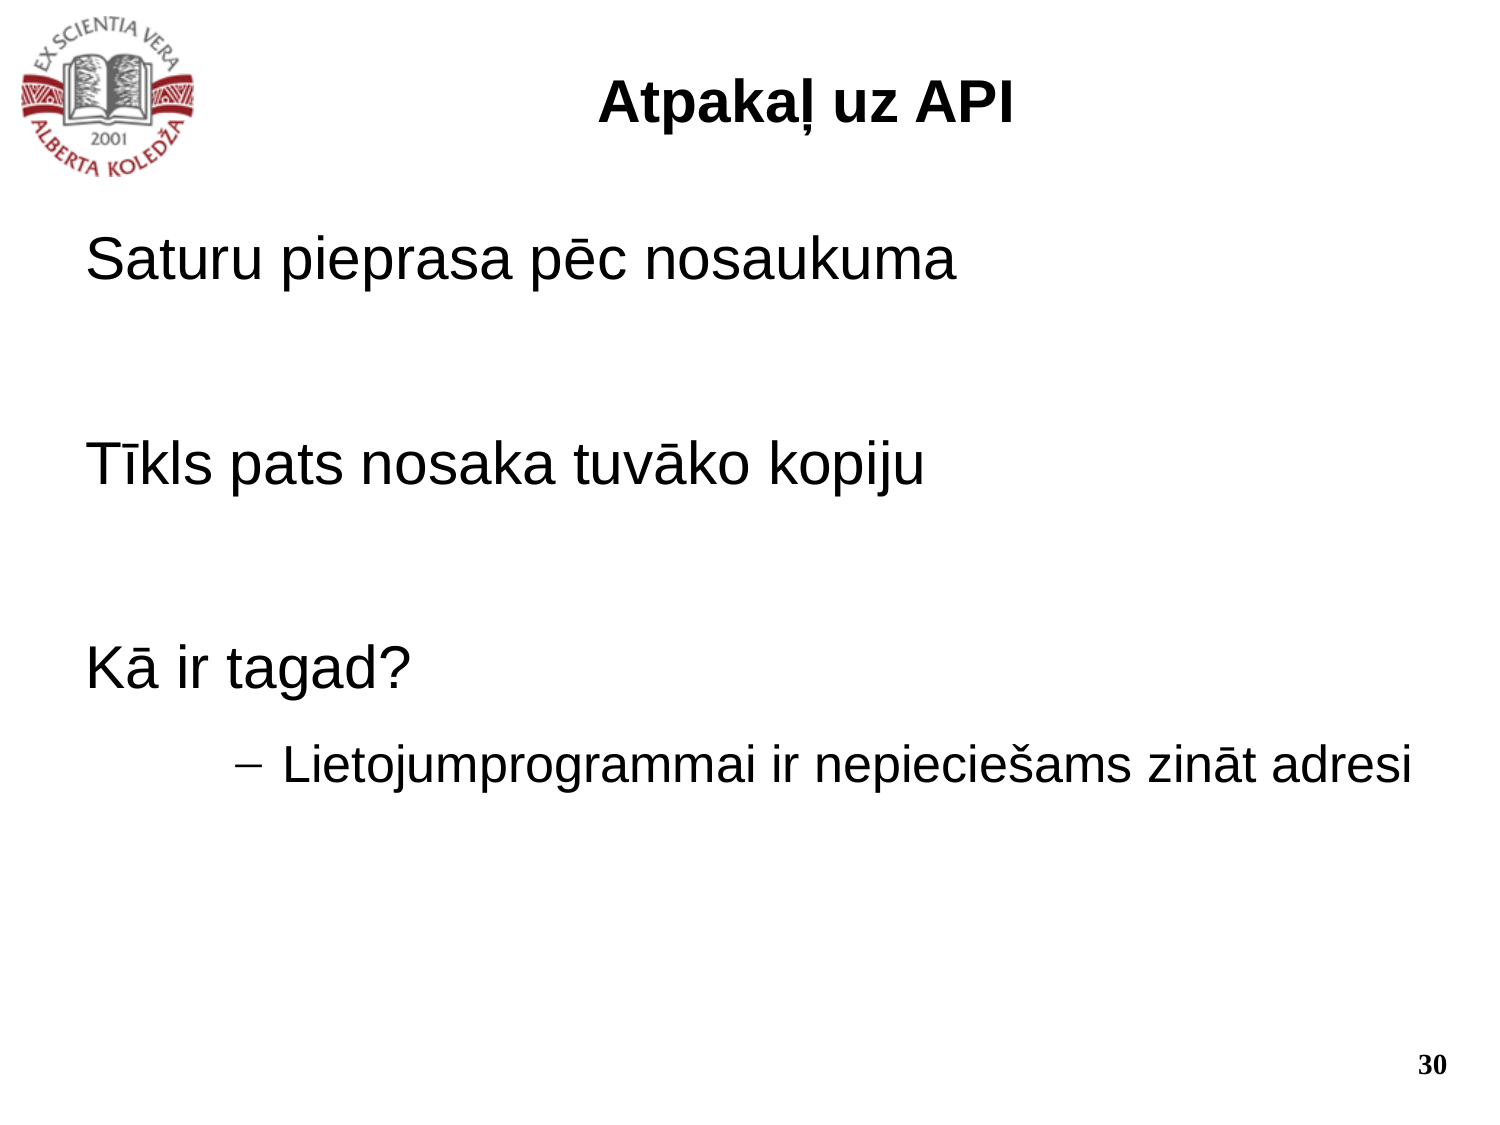

# Atpakaļ uz API
Saturu pieprasa pēc nosaukuma
Tīkls pats nosaka tuvāko kopiju
Kā ir tagad?
Lietojumprogrammai ir nepieciešams zināt adresi